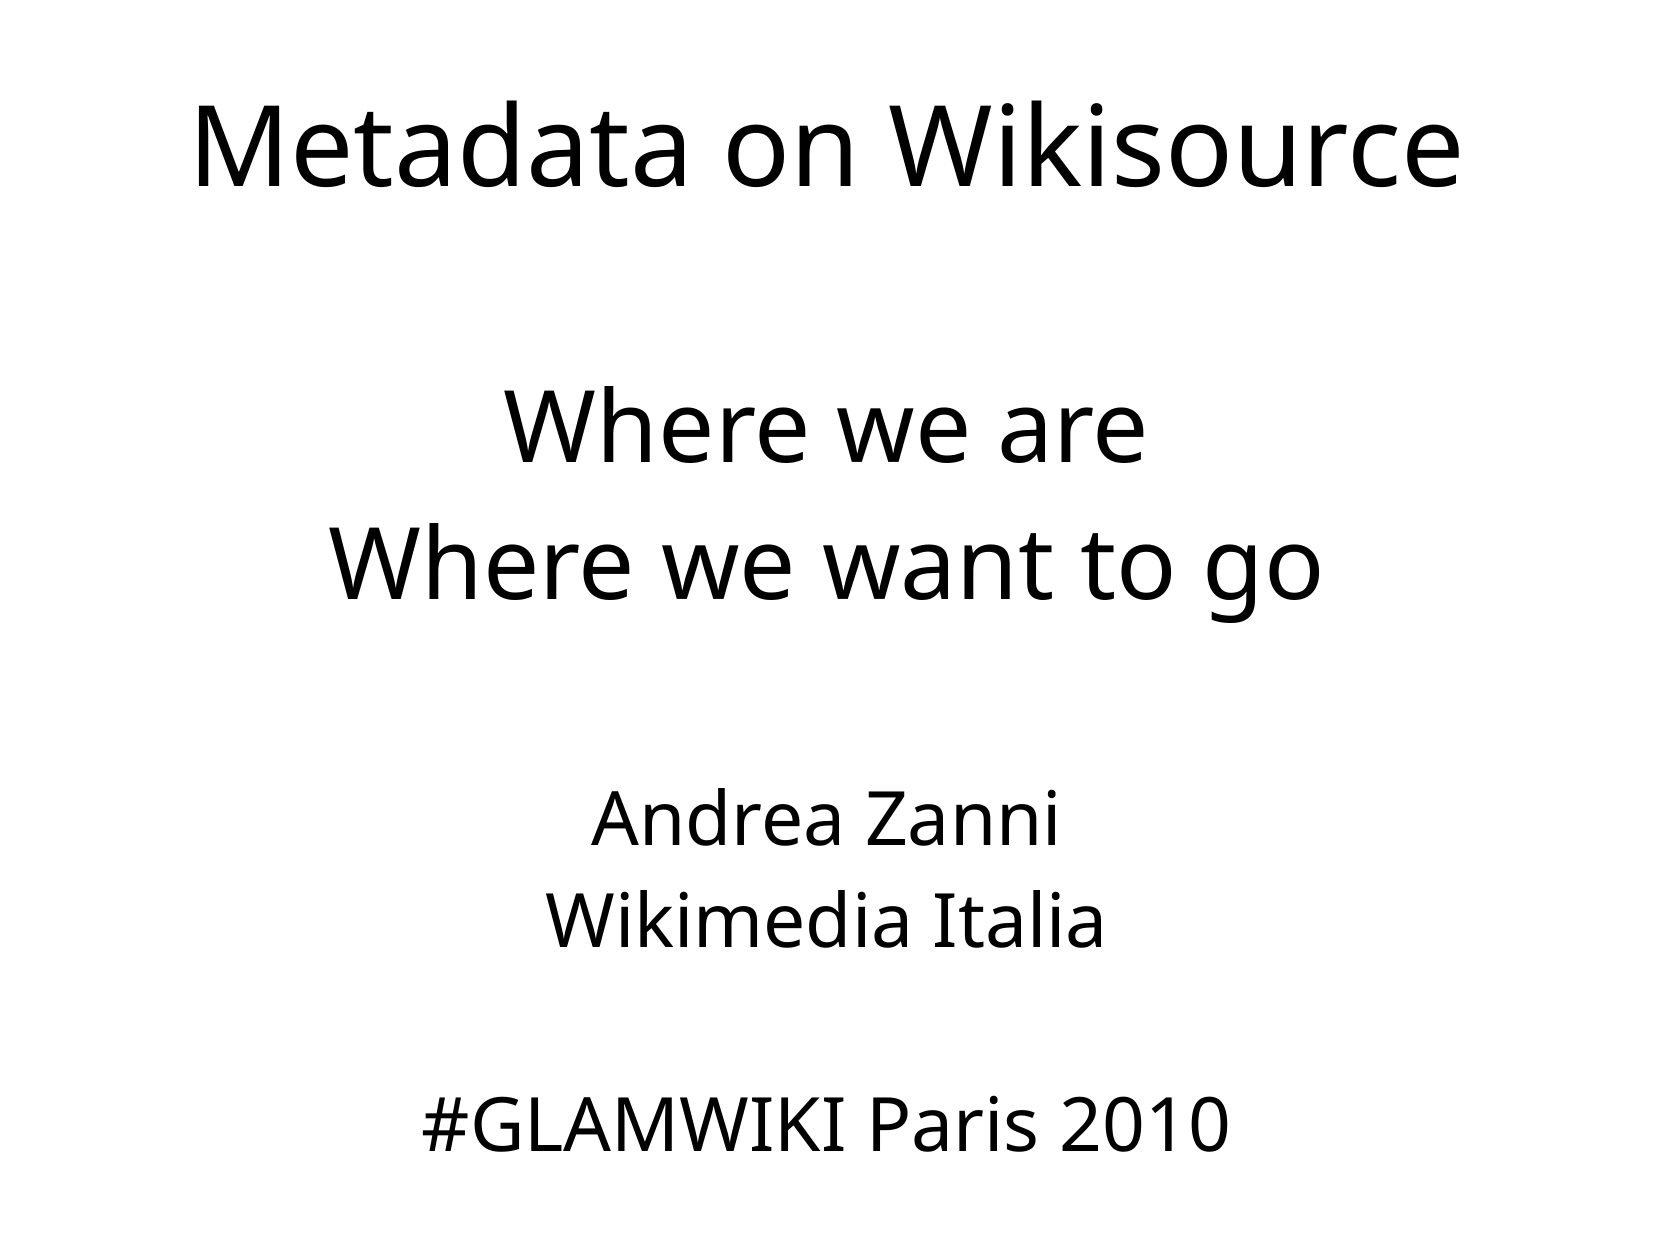

# Metadata on Wikisource Where we are Where we want to go Andrea Zanni Wikimedia Italia #GLAMWIKI Paris 2010